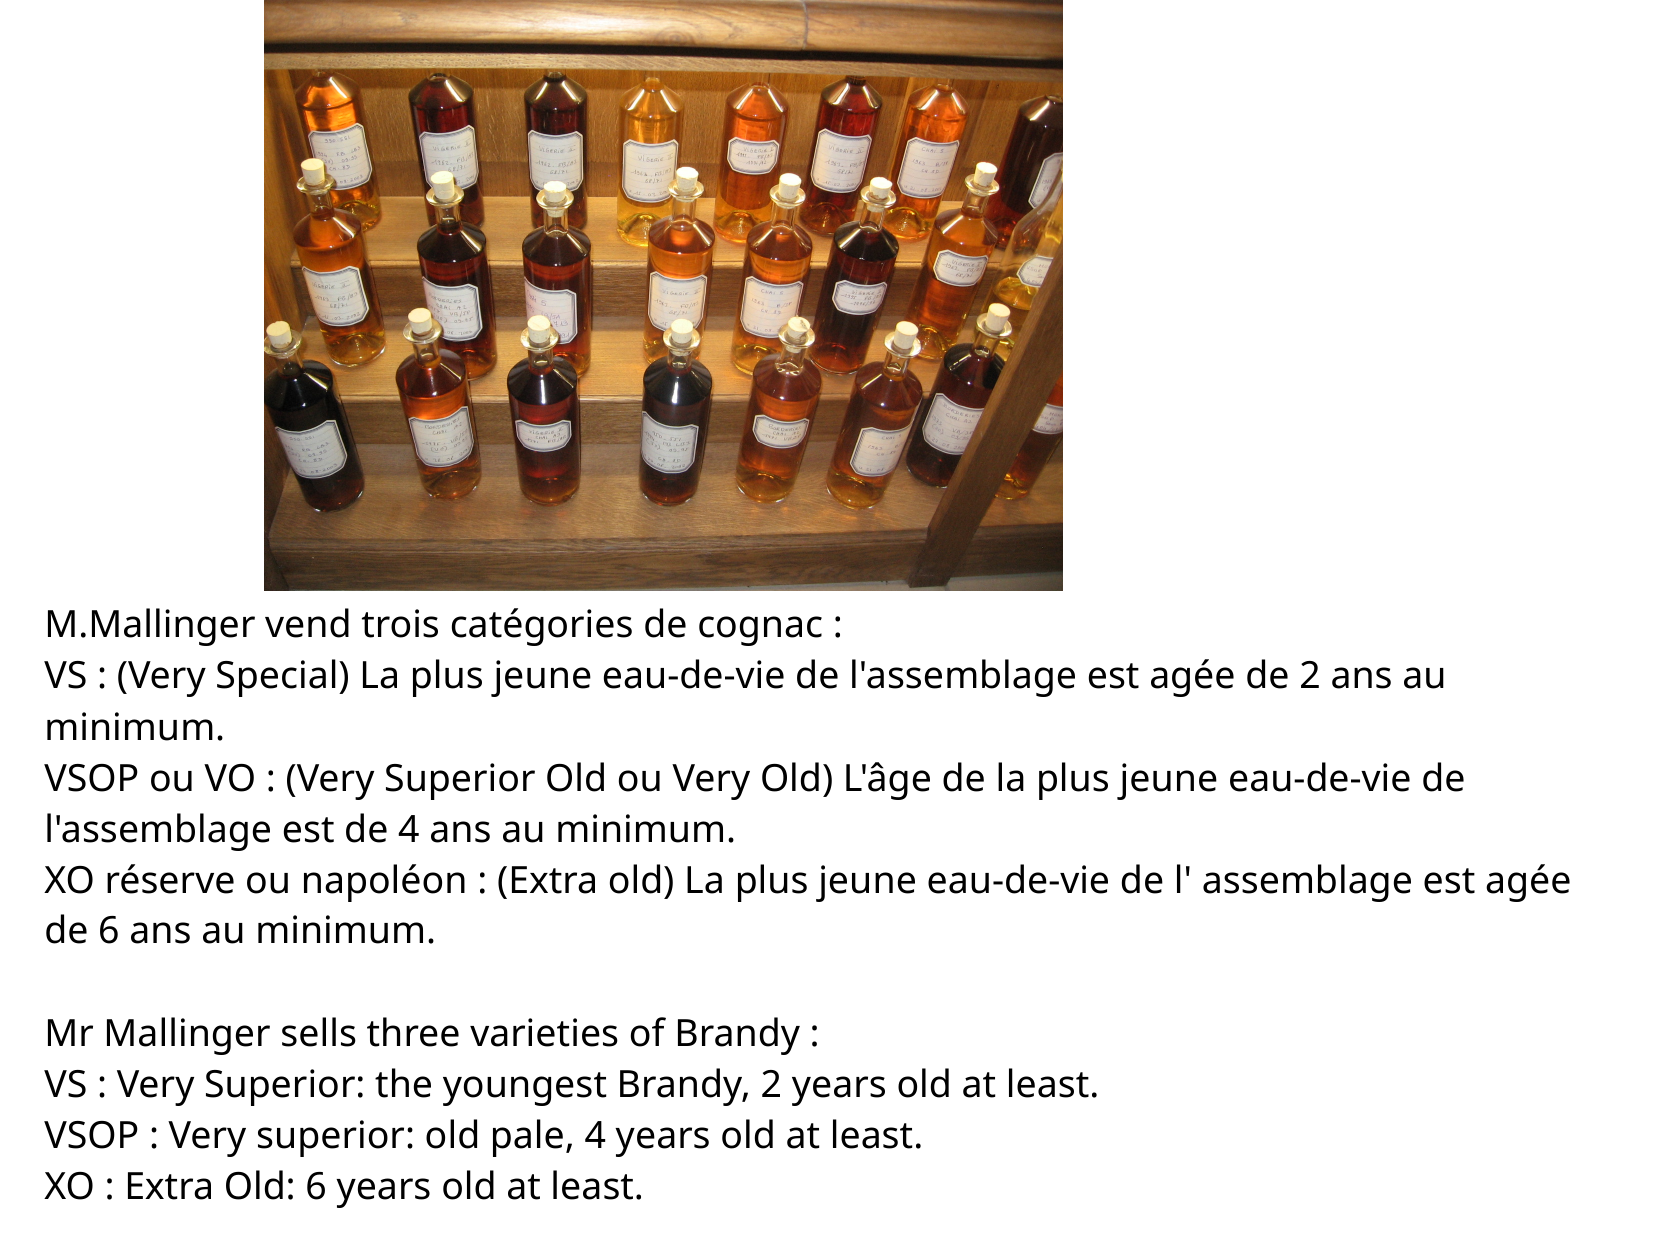

M.Mallinger vend trois catégories de cognac :
VS : (Very Special) La plus jeune eau-de-vie de l'assemblage est agée de 2 ans au minimum.
VSOP ou VO : (Very Superior Old ou Very Old) L'âge de la plus jeune eau-de-vie de l'assemblage est de 4 ans au minimum.
XO réserve ou napoléon : (Extra old) La plus jeune eau-de-vie de l' assemblage est agée de 6 ans au minimum.
Mr Mallinger sells three varieties of Brandy :
VS : Very Superior: the youngest Brandy, 2 years old at least.
VSOP : Very superior: old pale, 4 years old at least.
XO : Extra Old: 6 years old at least.